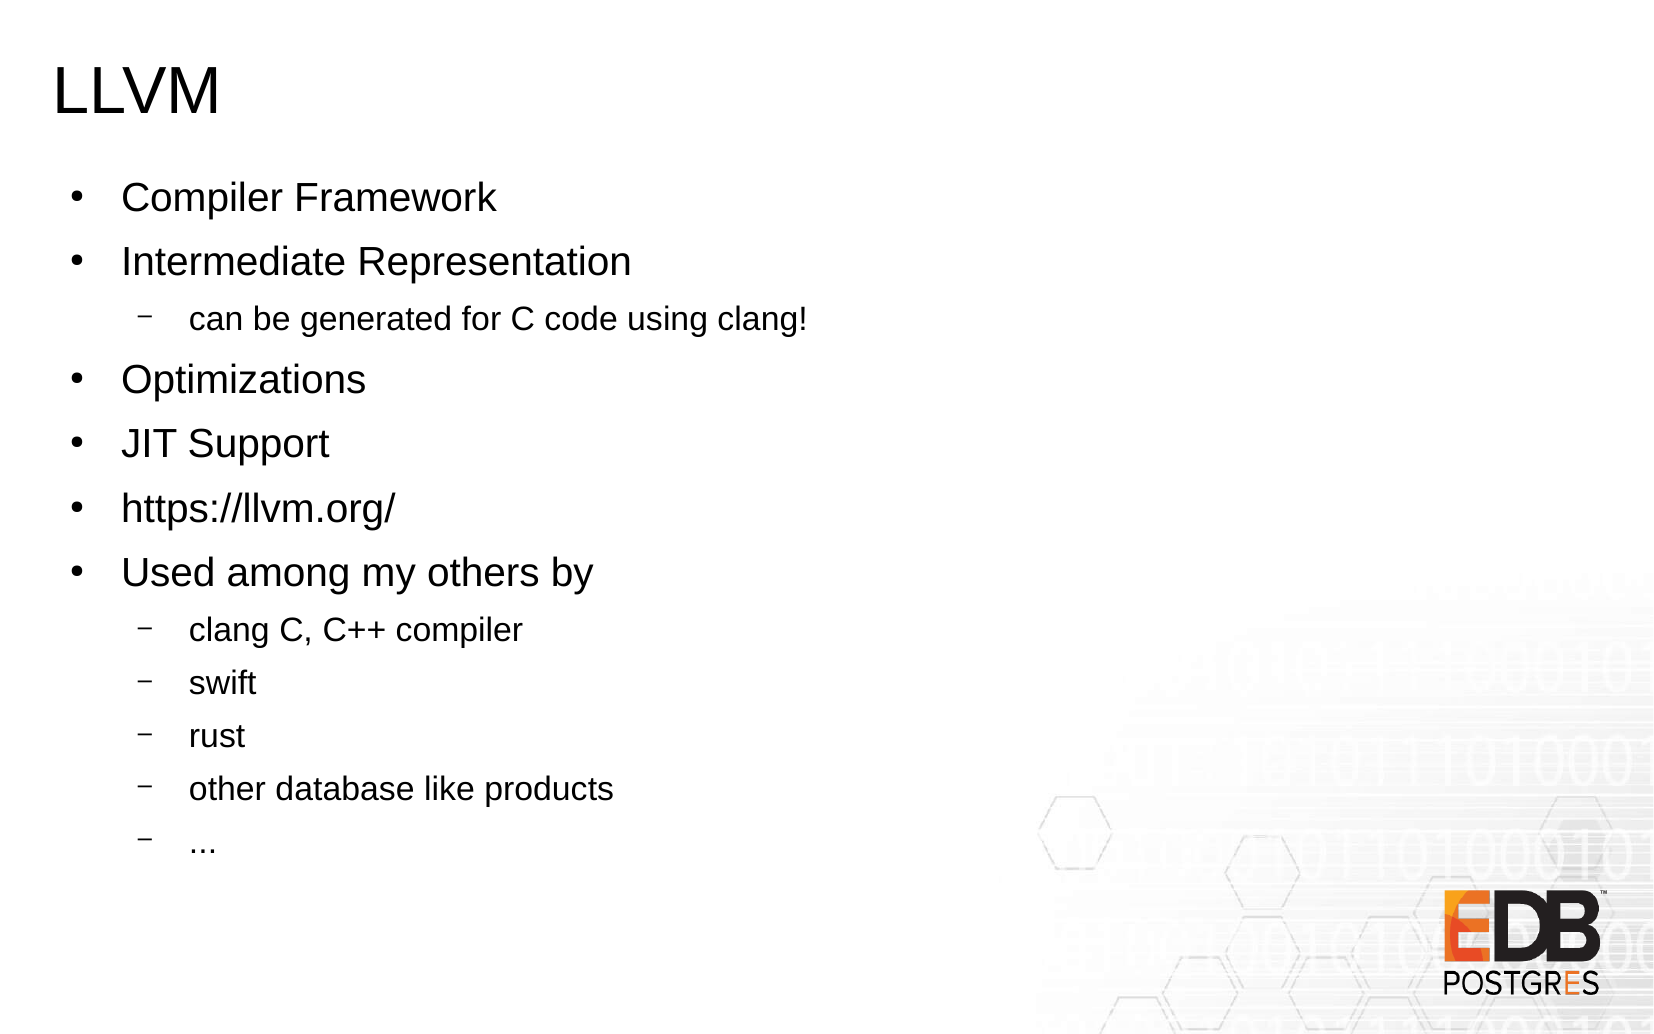

# LLVM
Compiler Framework
Intermediate Representation
can be generated for C code using clang!
Optimizations
JIT Support
https://llvm.org/
Used among my others by
clang C, C++ compiler
swift
rust
other database like products
...